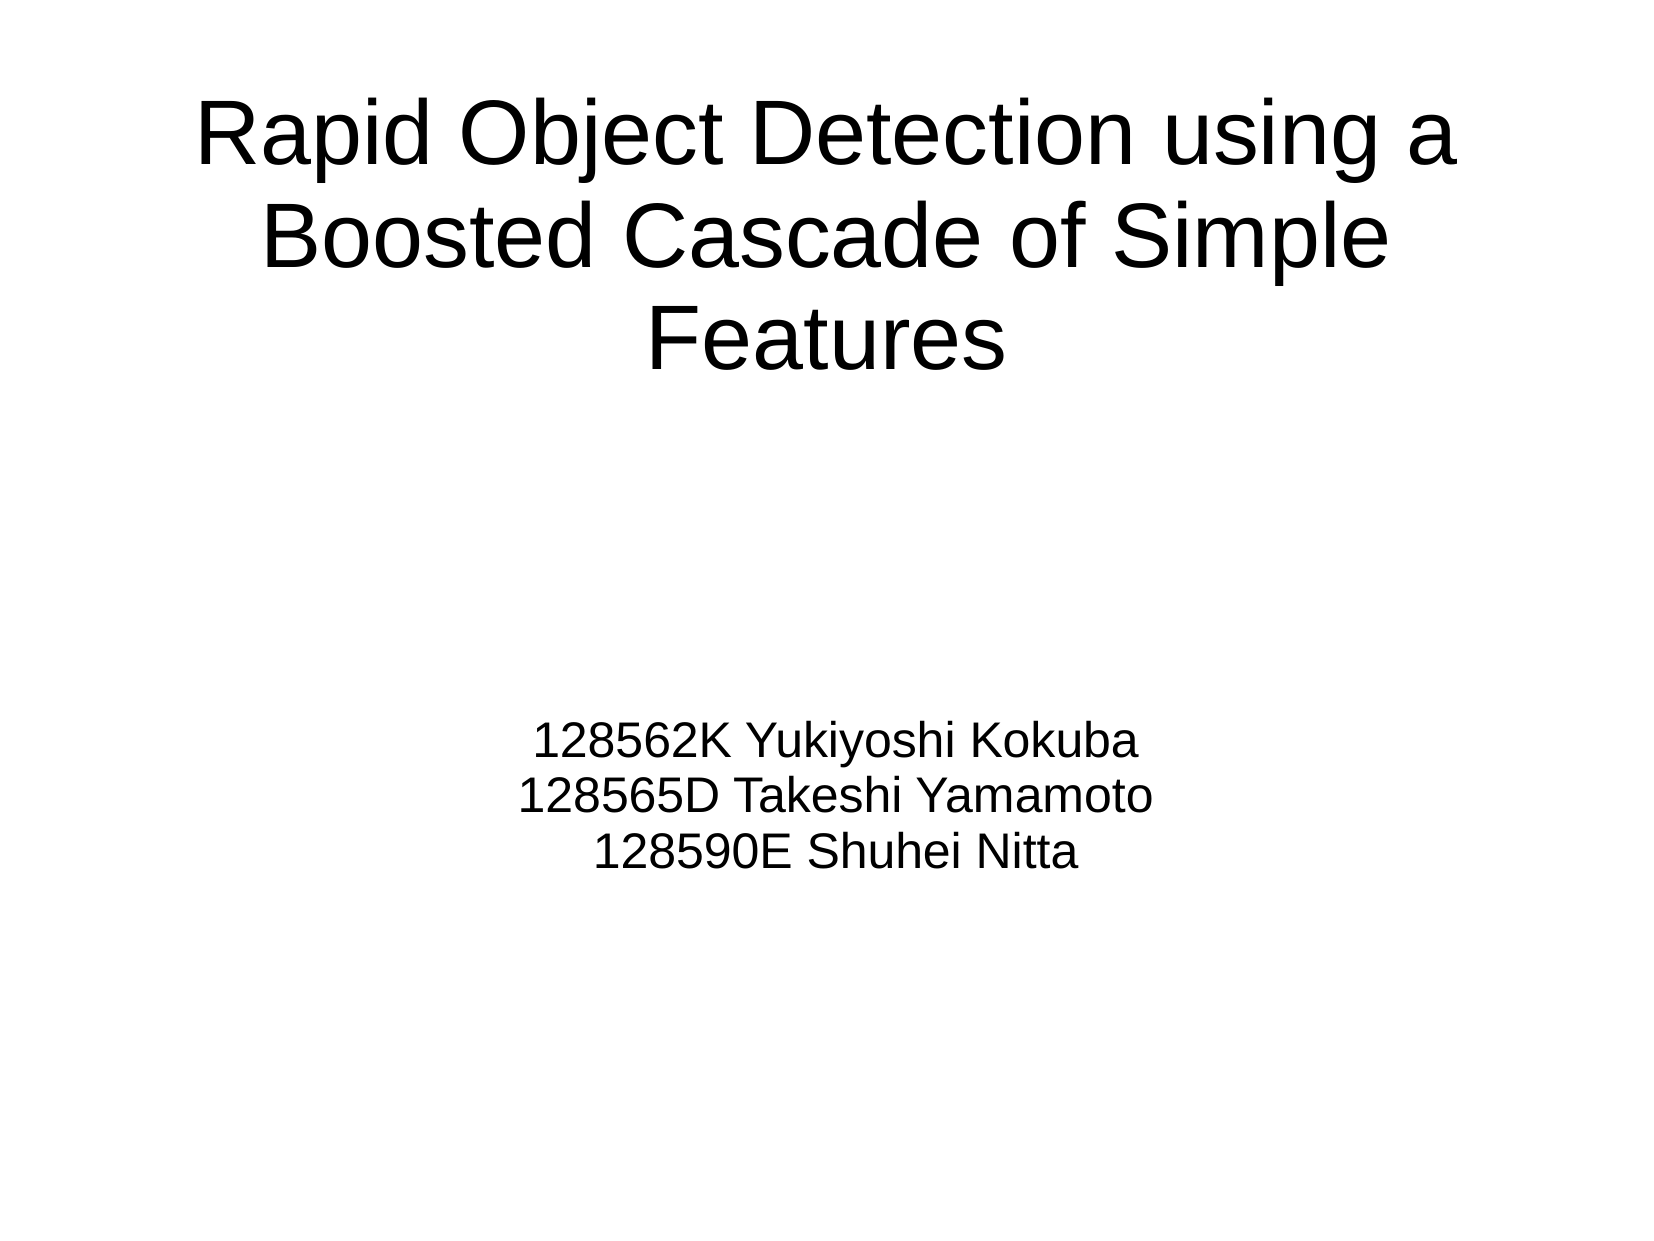

# Rapid Object Detection using a Boosted Cascade of Simple Features
128562K Yukiyoshi Kokuba
128565D Takeshi Yamamoto
128590E Shuhei Nitta